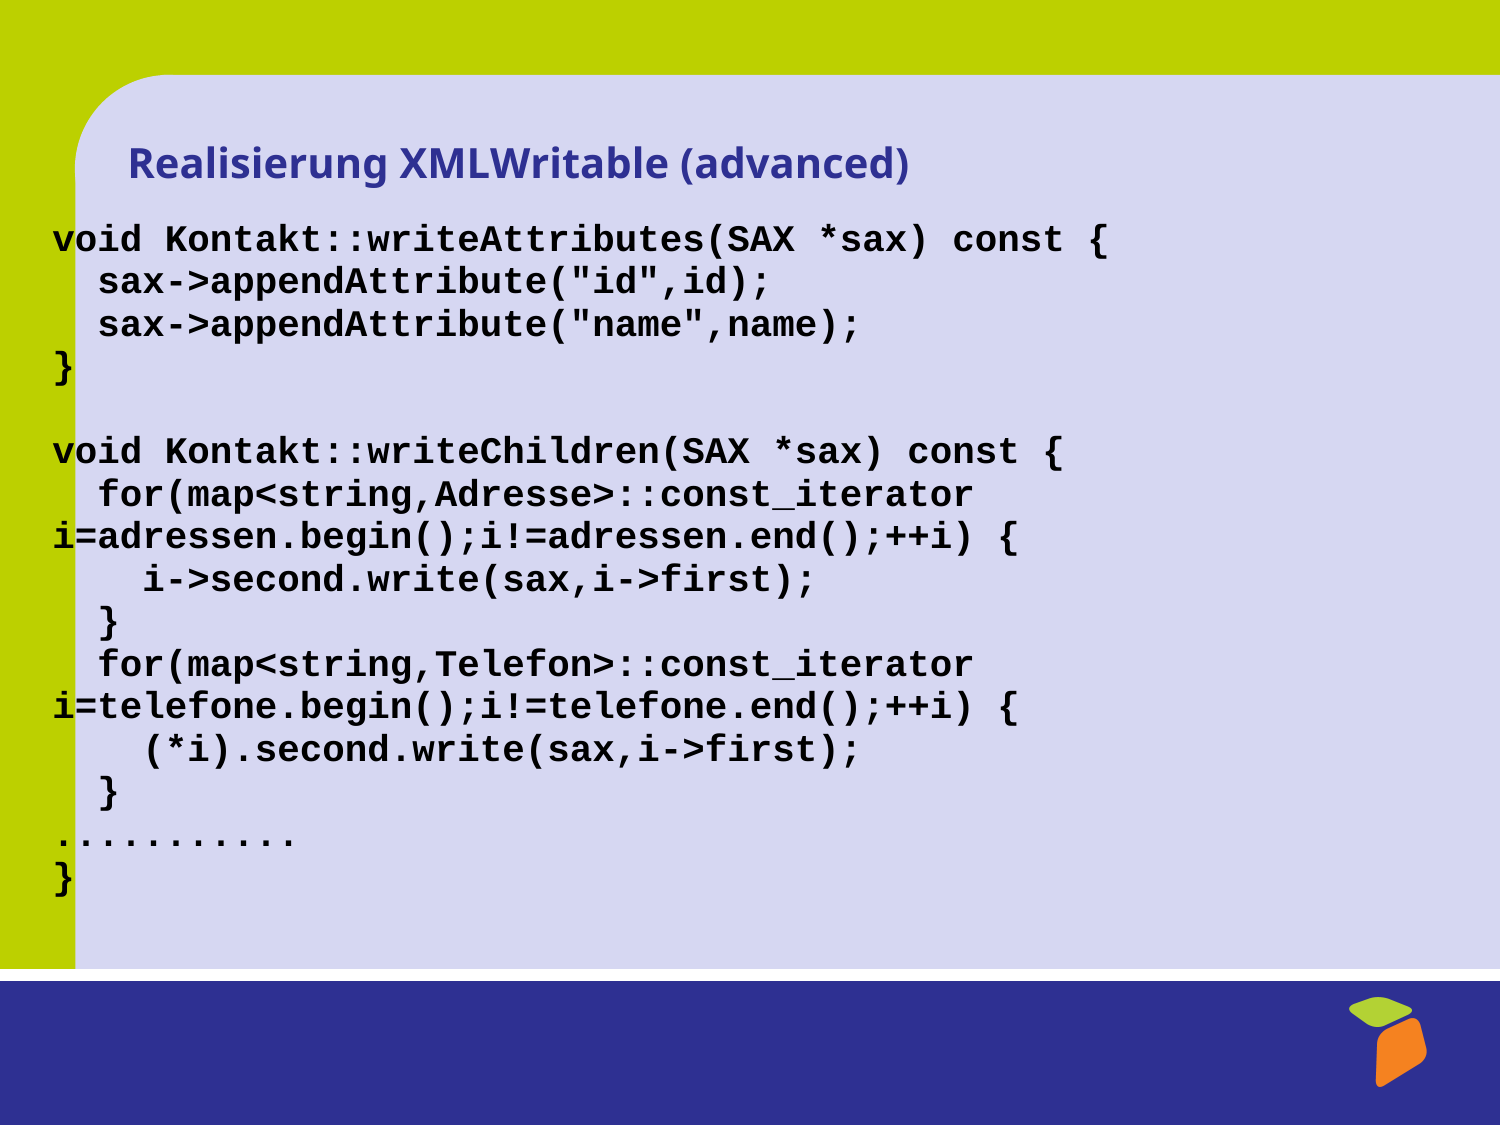

# Realisierung XMLWritable (advanced)
void Kontakt::writeAttributes(SAX *sax) const {
 sax->appendAttribute("id",id);
 sax->appendAttribute("name",name);
}
void Kontakt::writeChildren(SAX *sax) const {
 for(map<string,Adresse>::const_iterator i=adressen.begin();i!=adressen.end();++i) {
 i->second.write(sax,i->first);
 }
 for(map<string,Telefon>::const_iterator i=telefone.begin();i!=telefone.end();++i) {
 (*i).second.write(sax,i->first);
 }
...........
}